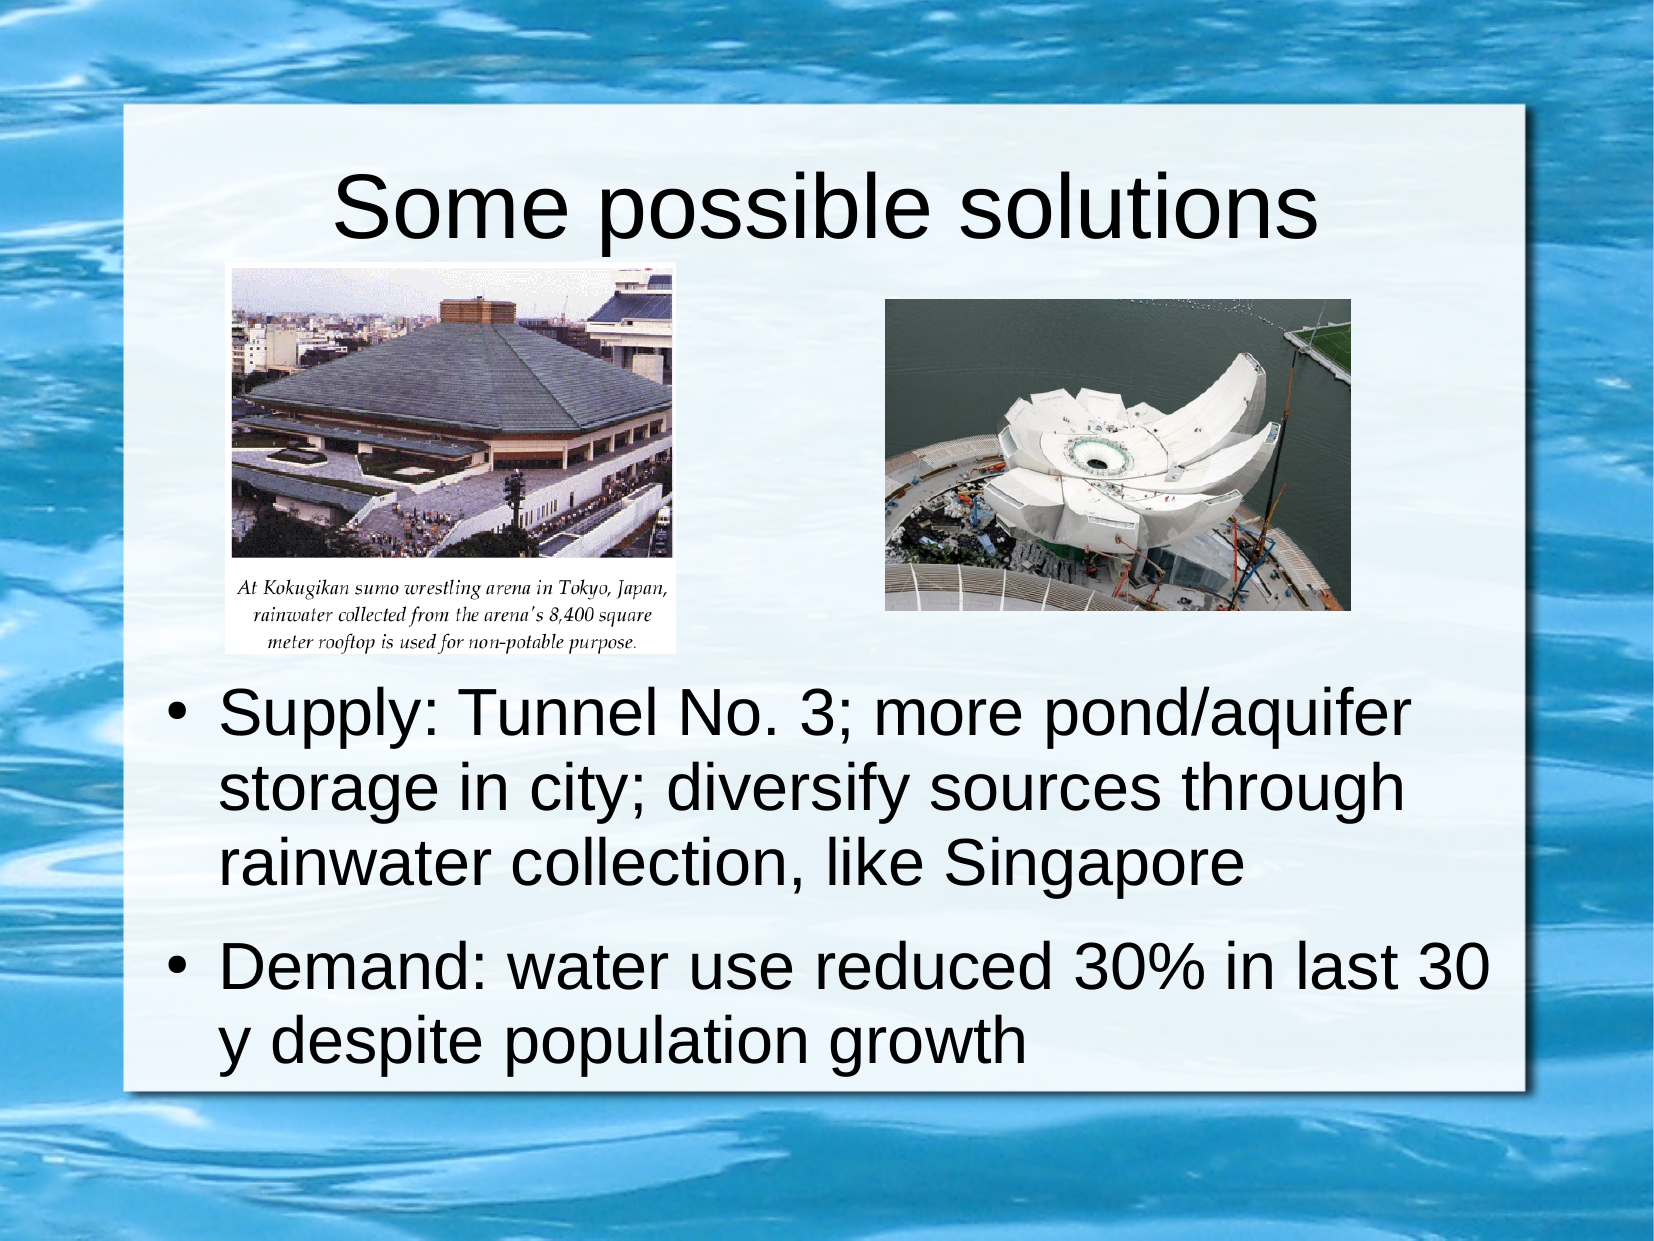

# Some possible solutions
Supply: Tunnel No. 3; more pond/aquifer storage in city; diversify sources through rainwater collection, like Singapore
Demand: water use reduced 30% in last 30 y despite population growth